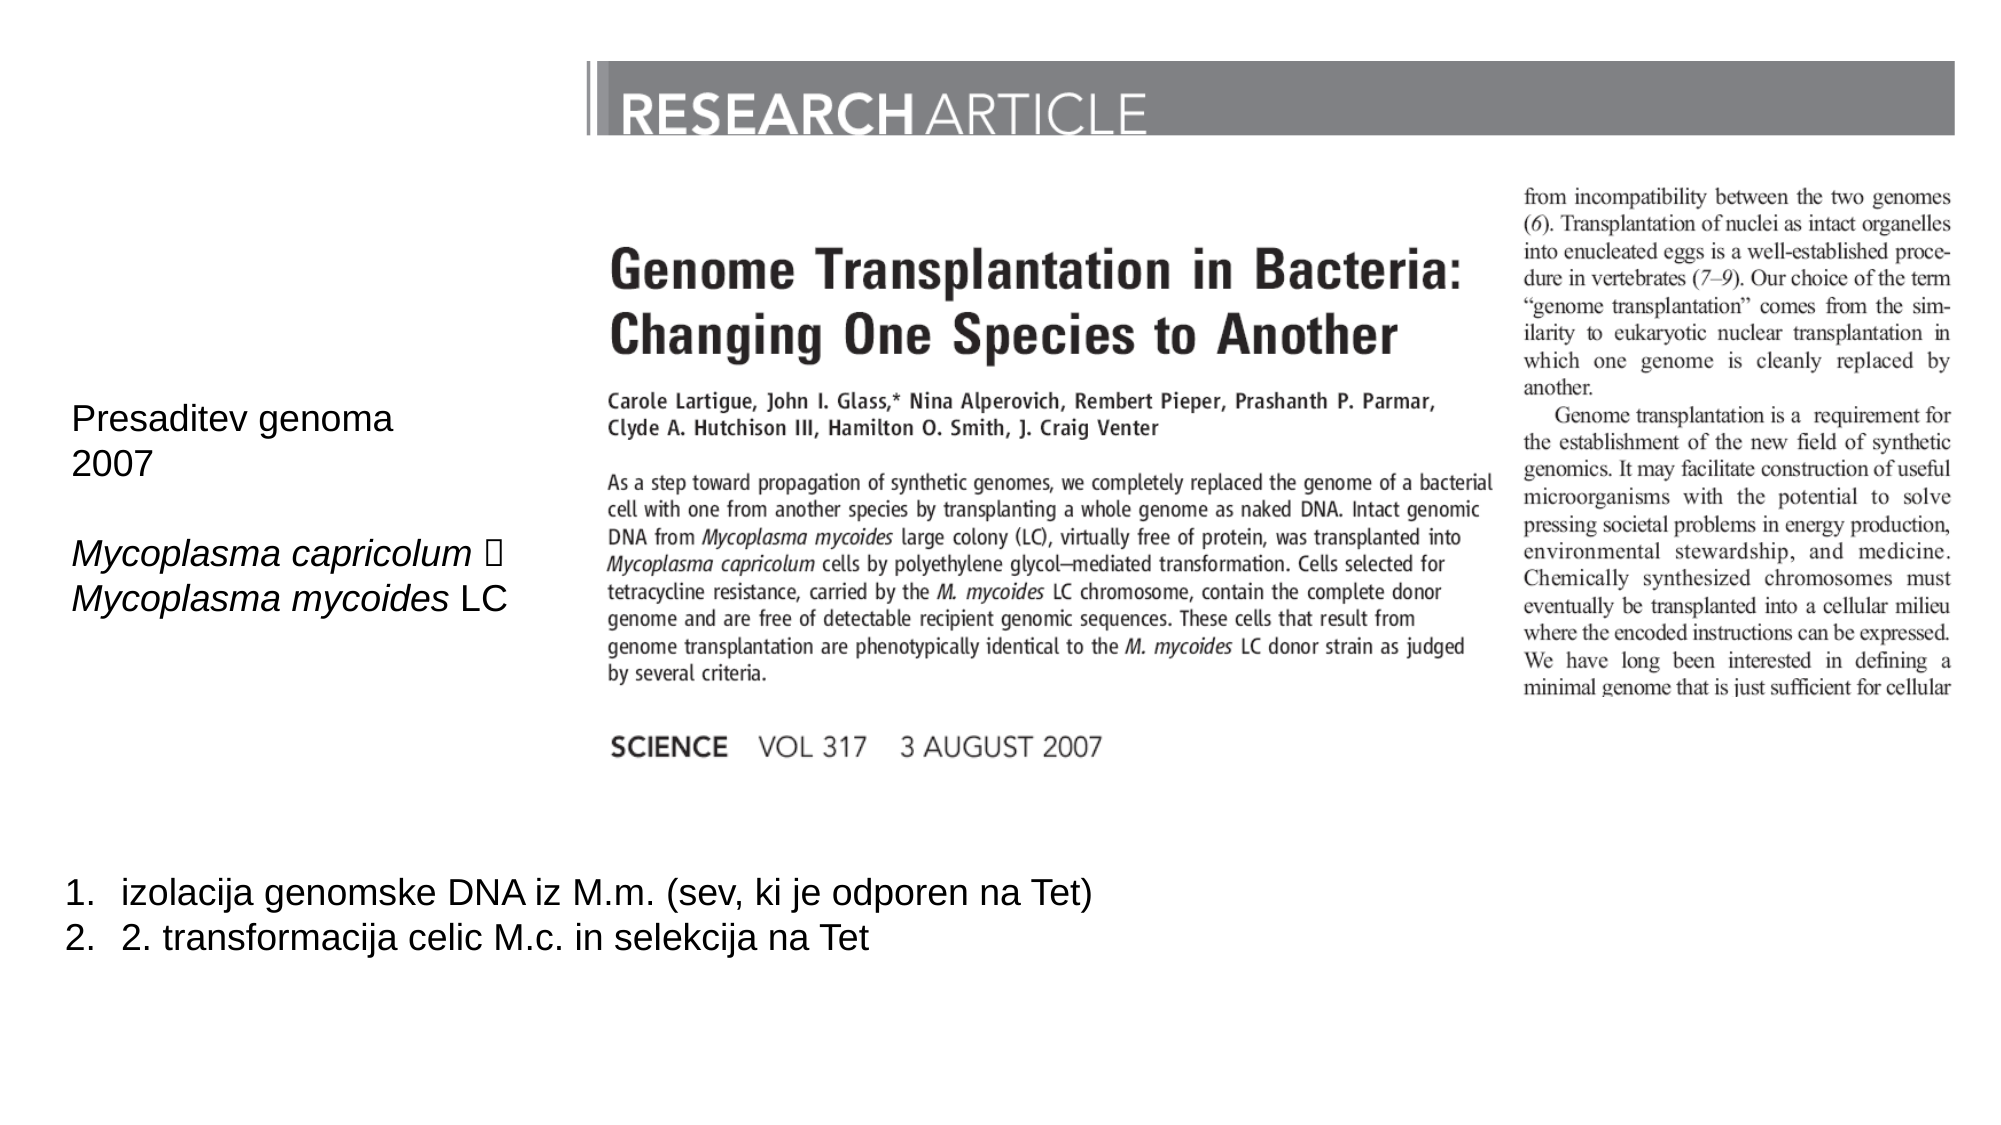

Presaditev genoma
2007
Mycoplasma capricolum
Mycoplasma mycoides LC
izolacija genomske DNA iz M.m. (sev, ki je odporen na Tet)
2. transformacija celic M.c. in selekcija na Tet